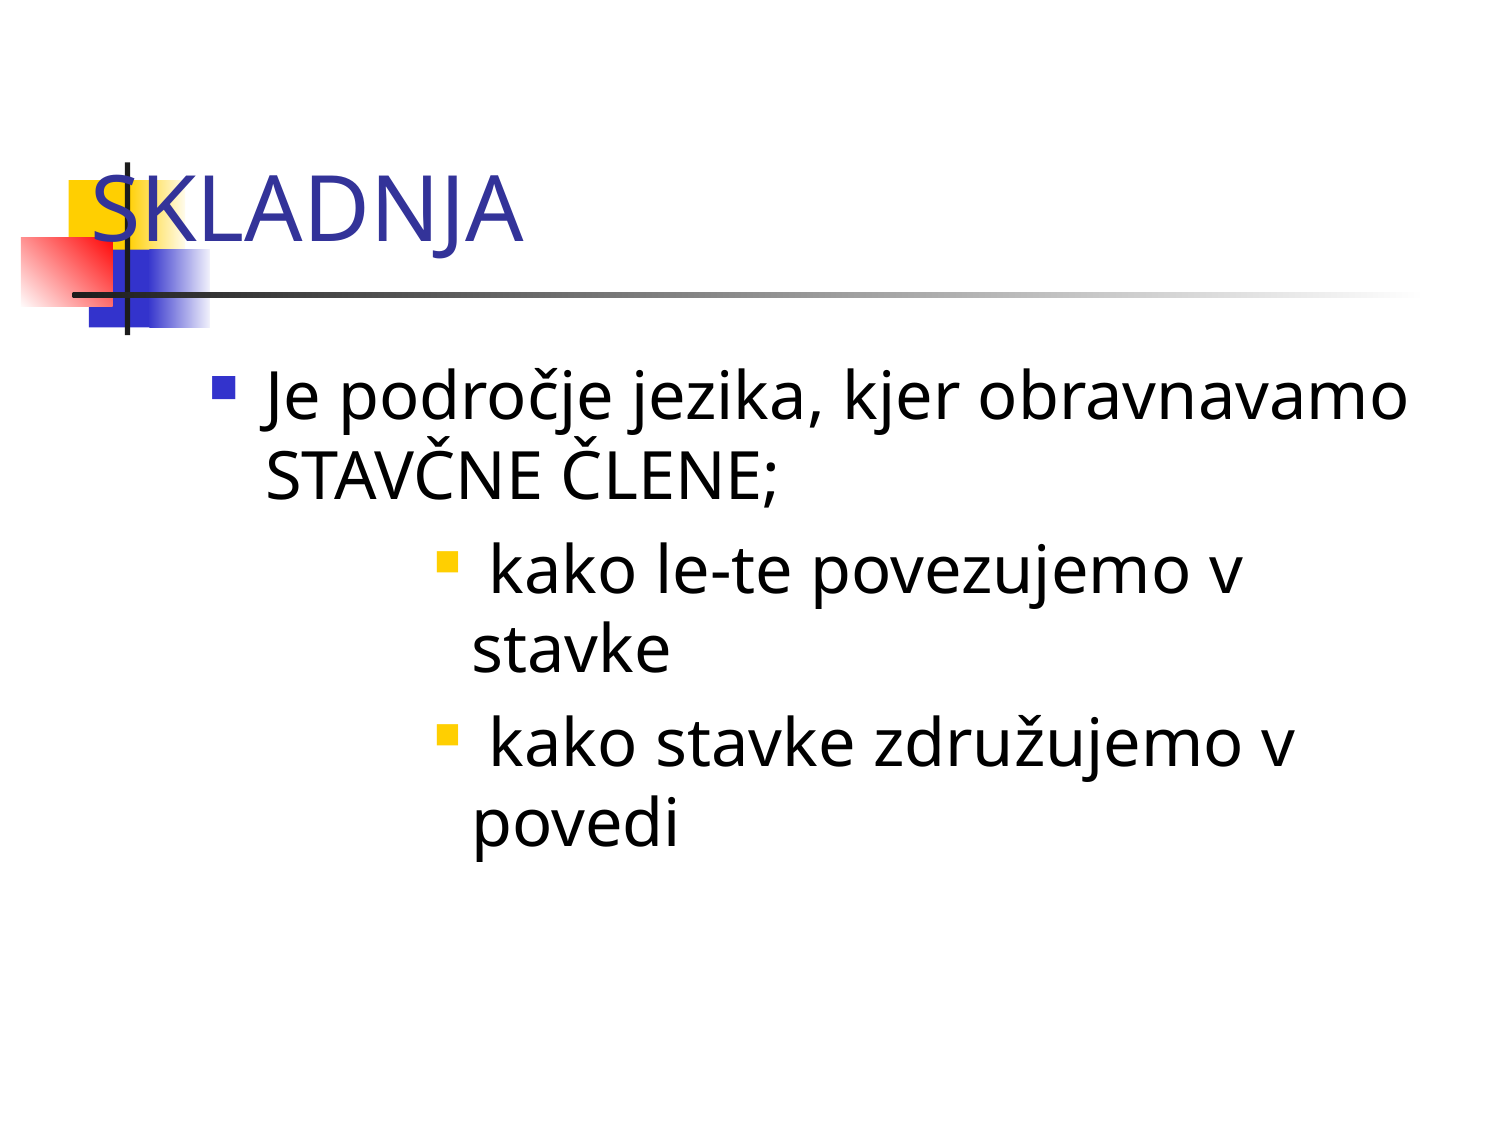

# SKLADNJA
Je področje jezika, kjer obravnavamo STAVČNE ČLENE;
 kako le-te povezujemo v stavke
 kako stavke združujemo v povedi